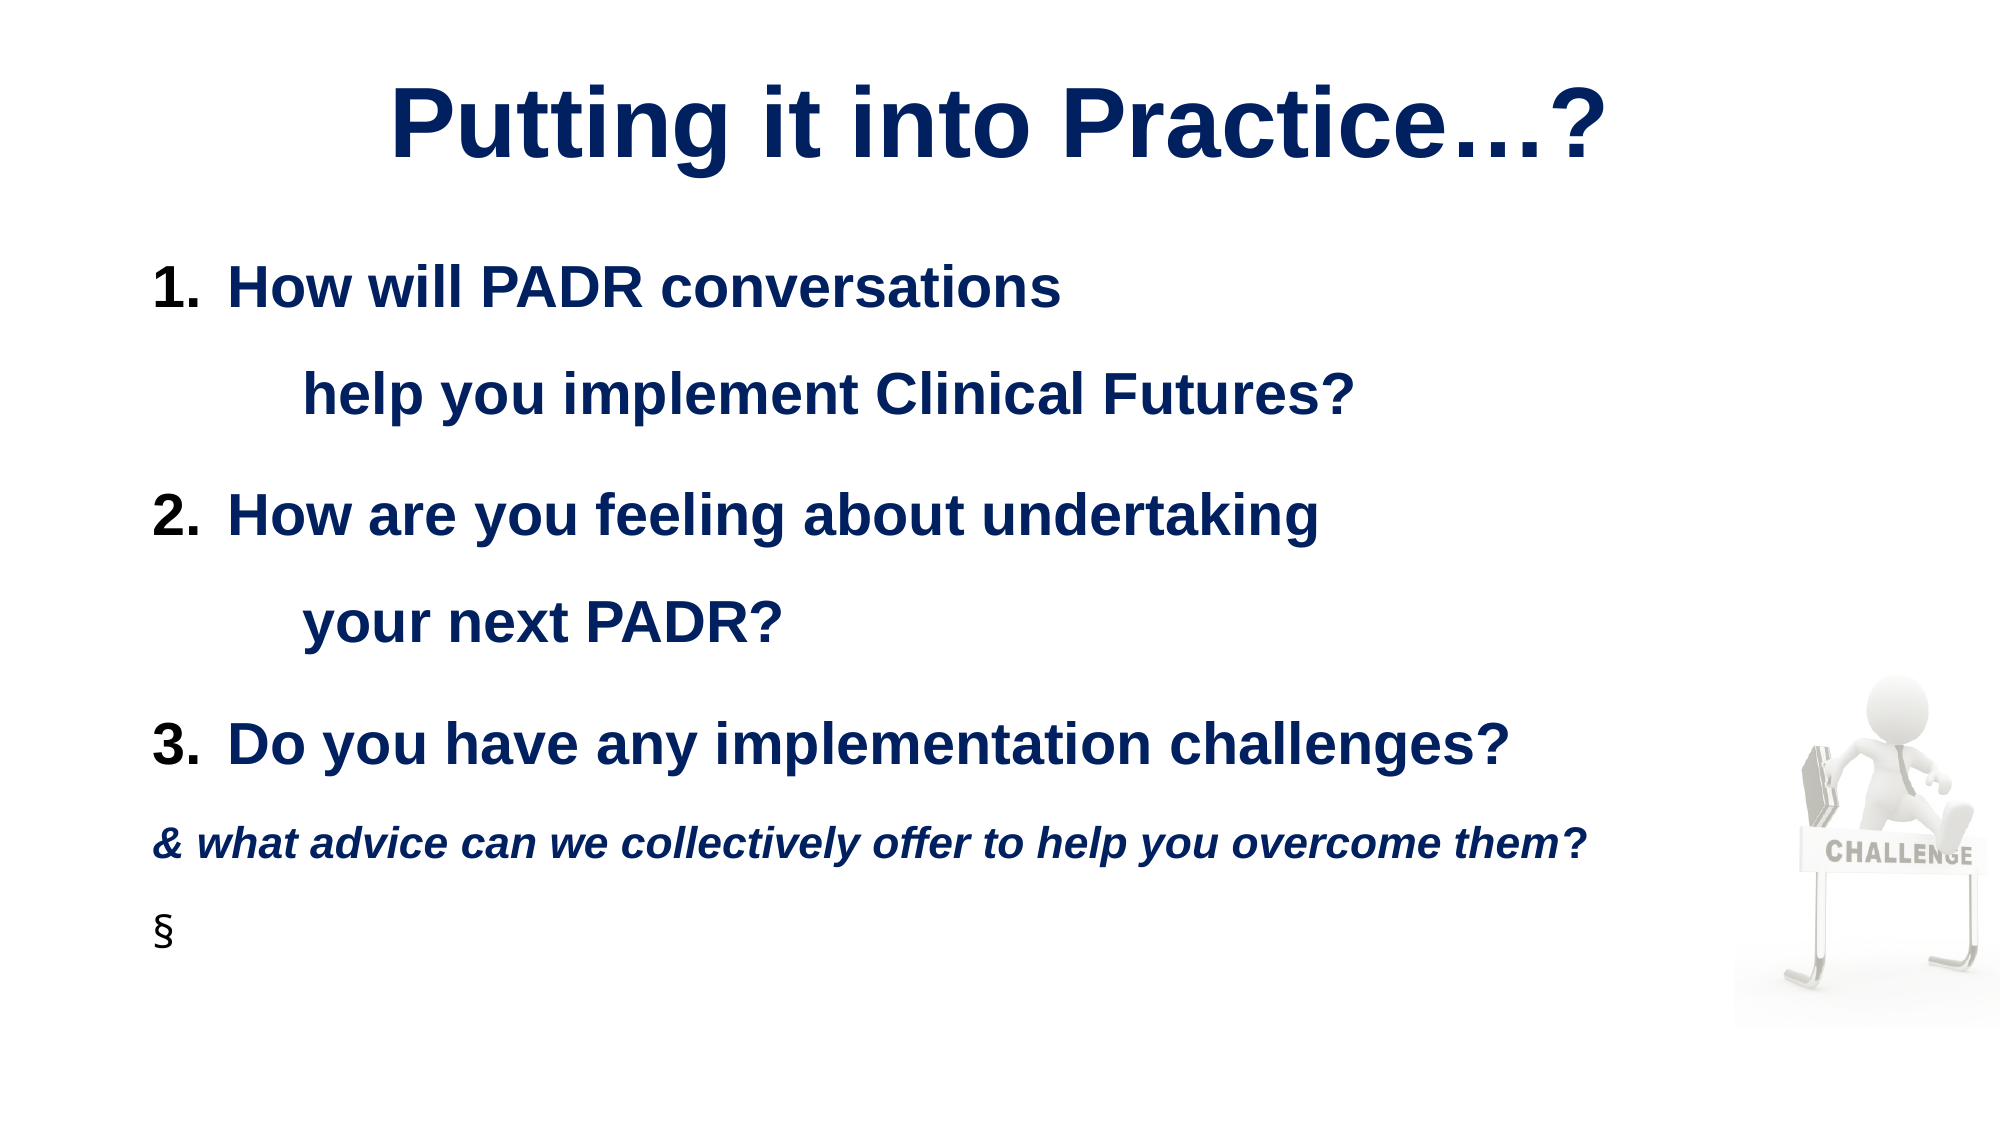

Putting it into Practice…?
# How will PADR conversations help you implement Clinical Futures?
How are you feeling about undertaking
your next PADR?
Do you have any implementation challenges?
& what advice can we collectively offer to help you overcome them?